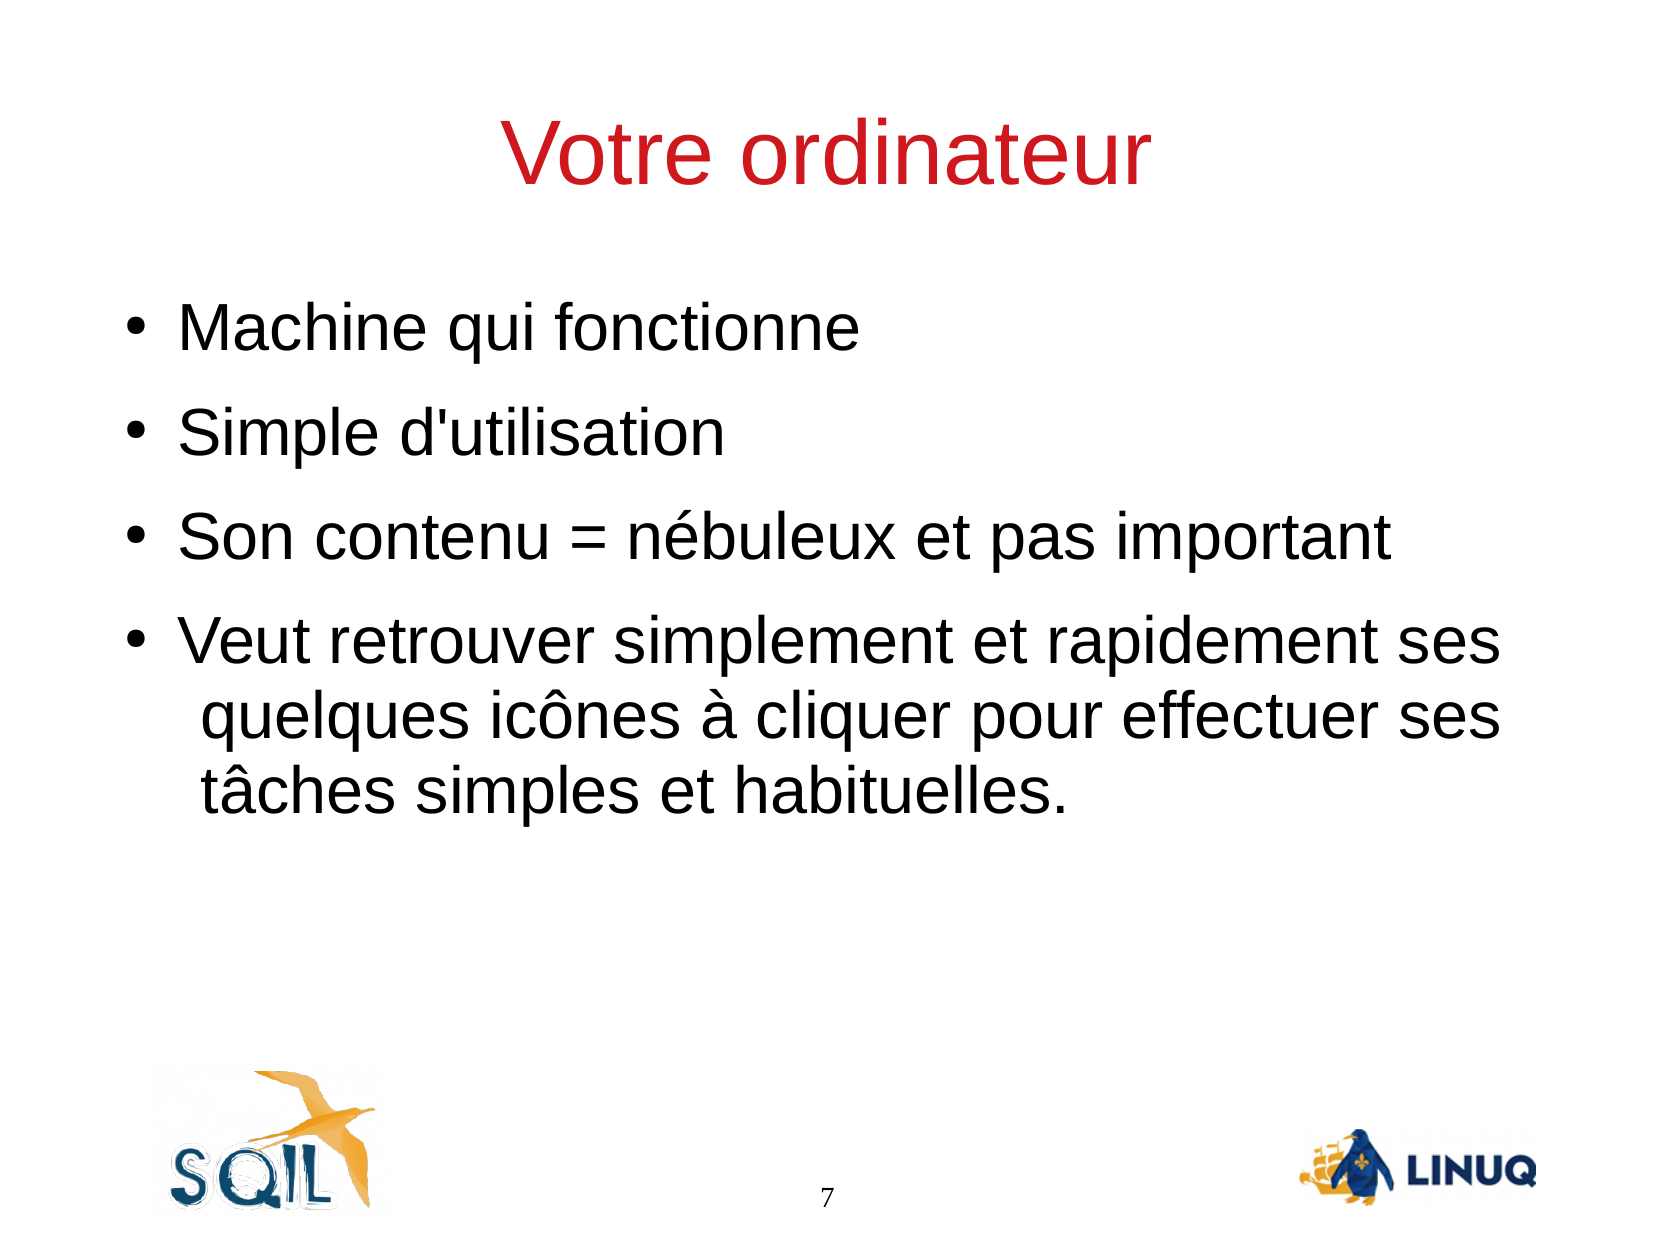

# Votre ordinateur
Machine qui fonctionne
Simple d'utilisation
Son contenu = nébuleux et pas important
Veut retrouver simplement et rapidement ses quelques icônes à cliquer pour effectuer ses tâches simples et habituelles.